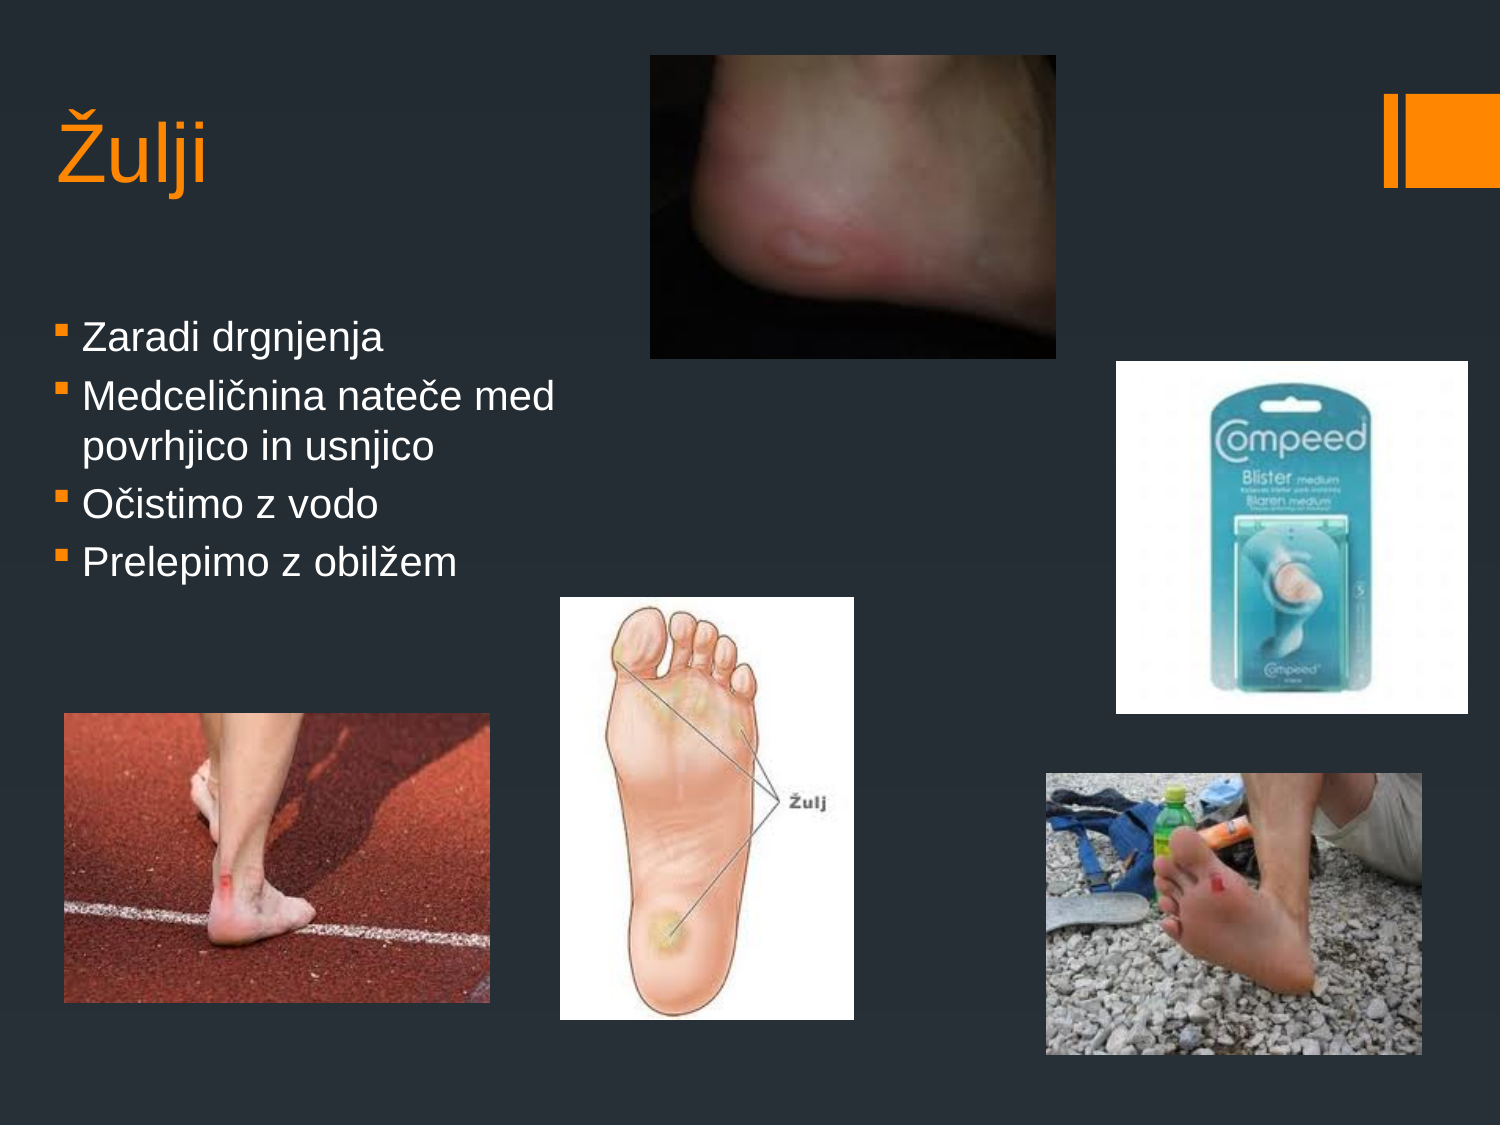

# Žulji
Zaradi drgnjenja
Medceličnina nateče med povrhjico in usnjico
Očistimo z vodo
Prelepimo z obilžem